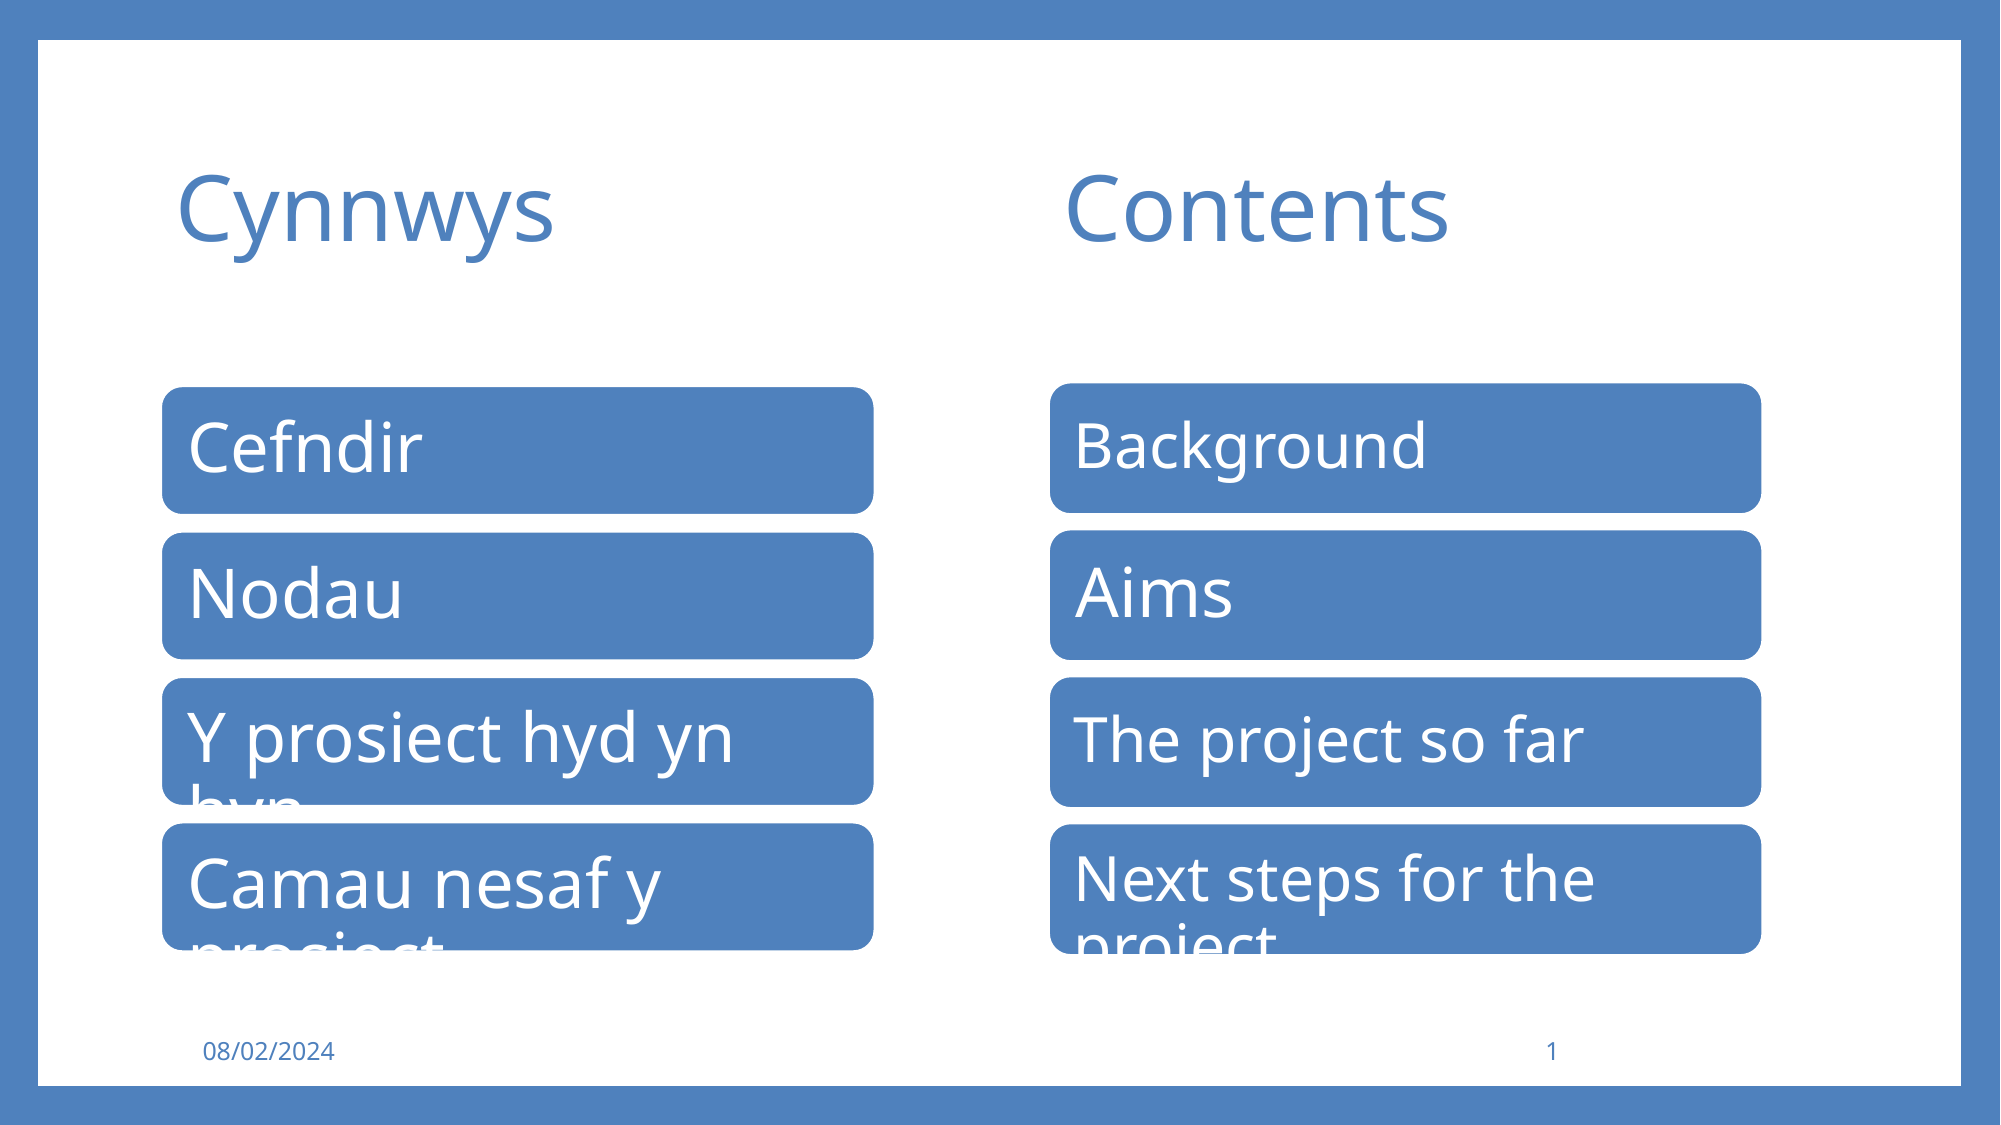

Cynnwys
# Contents
Background
Aims
The project so far
Next steps for the project
Cefndir
Nodau
Y prosiect hyd yn hyn
Camau nesaf y prosiect
08/02/2024
1